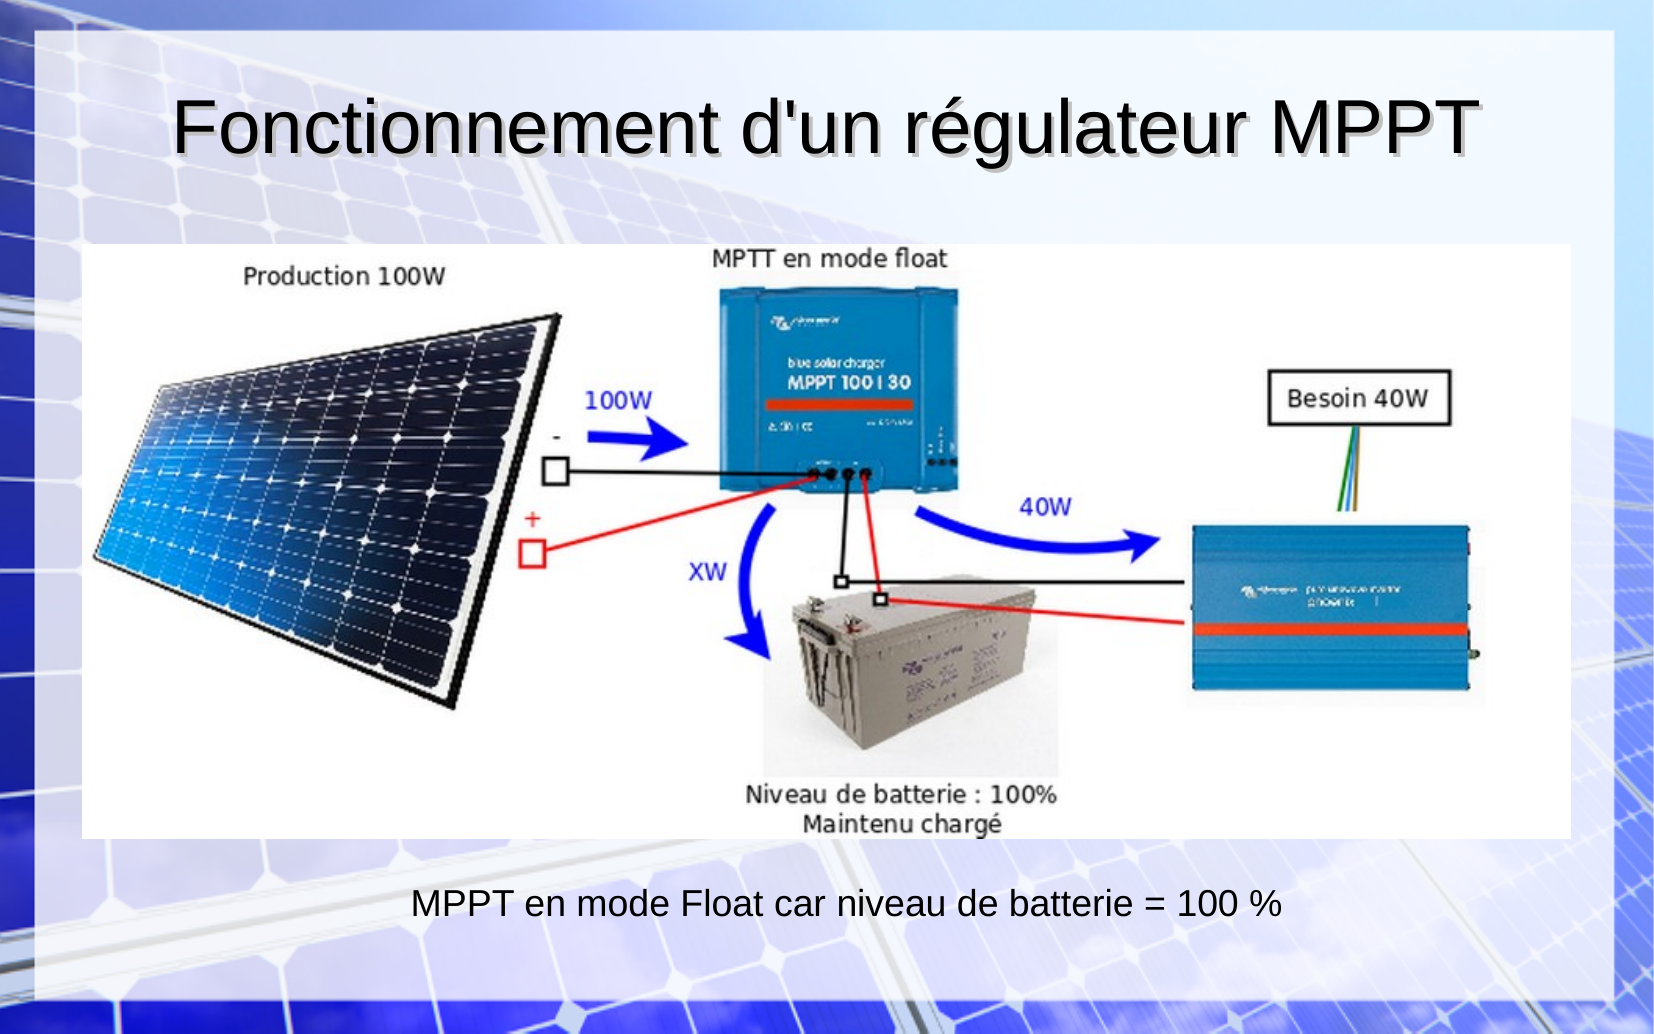

# Fonctionnement d'un régulateur MPPT
MPPT en mode Float car niveau de batterie = 100 %